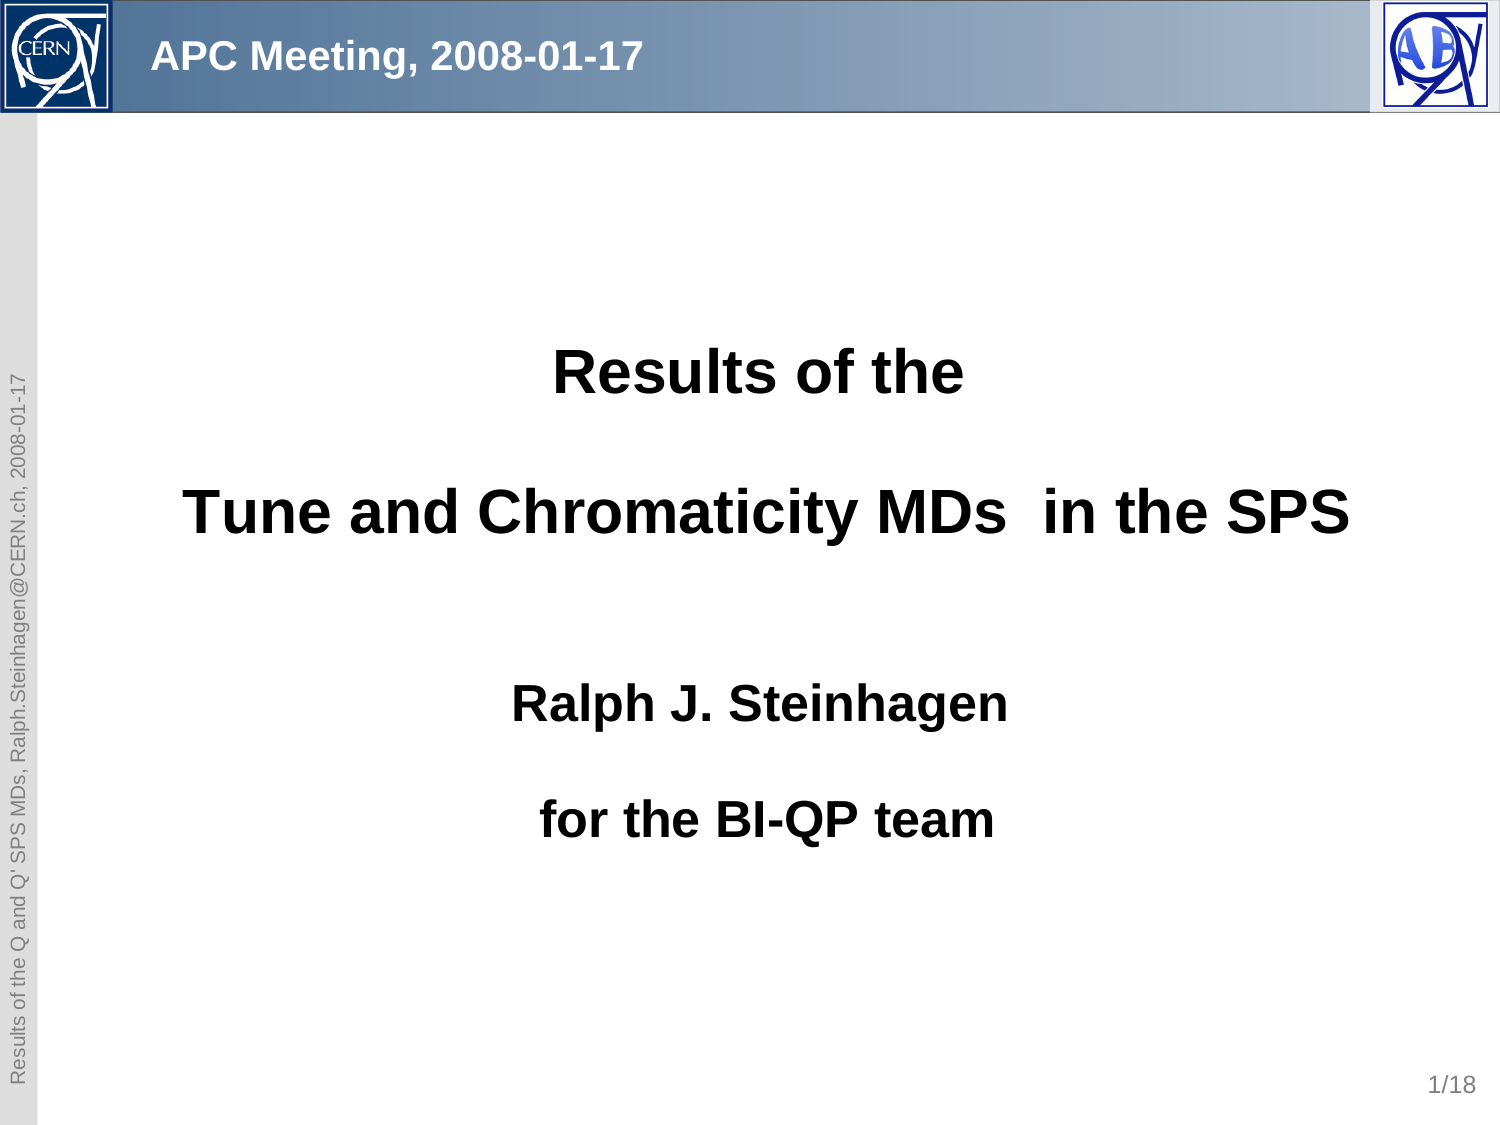

# APC Meeting, 2008-01-17
Results of the
Tune and Chromaticity MDs in the SPS
Ralph J. Steinhagen
for the BI-QP team